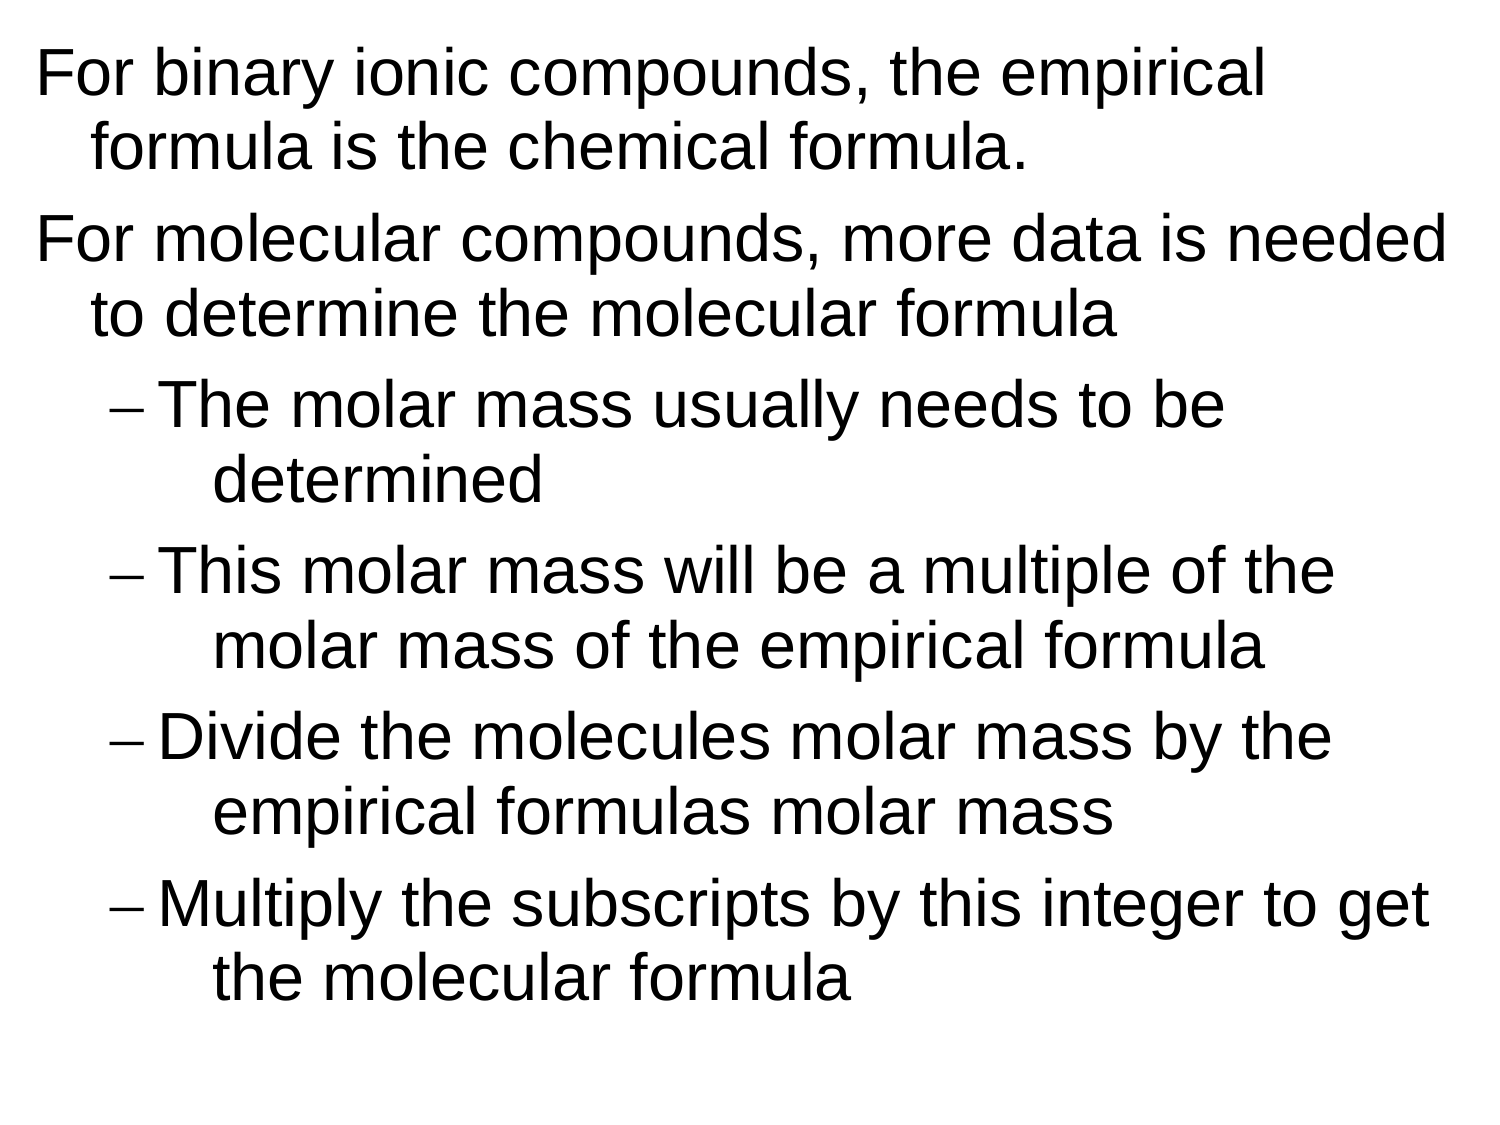

For binary ionic compounds, the empirical formula is the chemical formula.
For molecular compounds, more data is needed to determine the molecular formula
The molar mass usually needs to be determined
This molar mass will be a multiple of the molar mass of the empirical formula
Divide the molecules molar mass by the empirical formulas molar mass
Multiply the subscripts by this integer to get the molecular formula